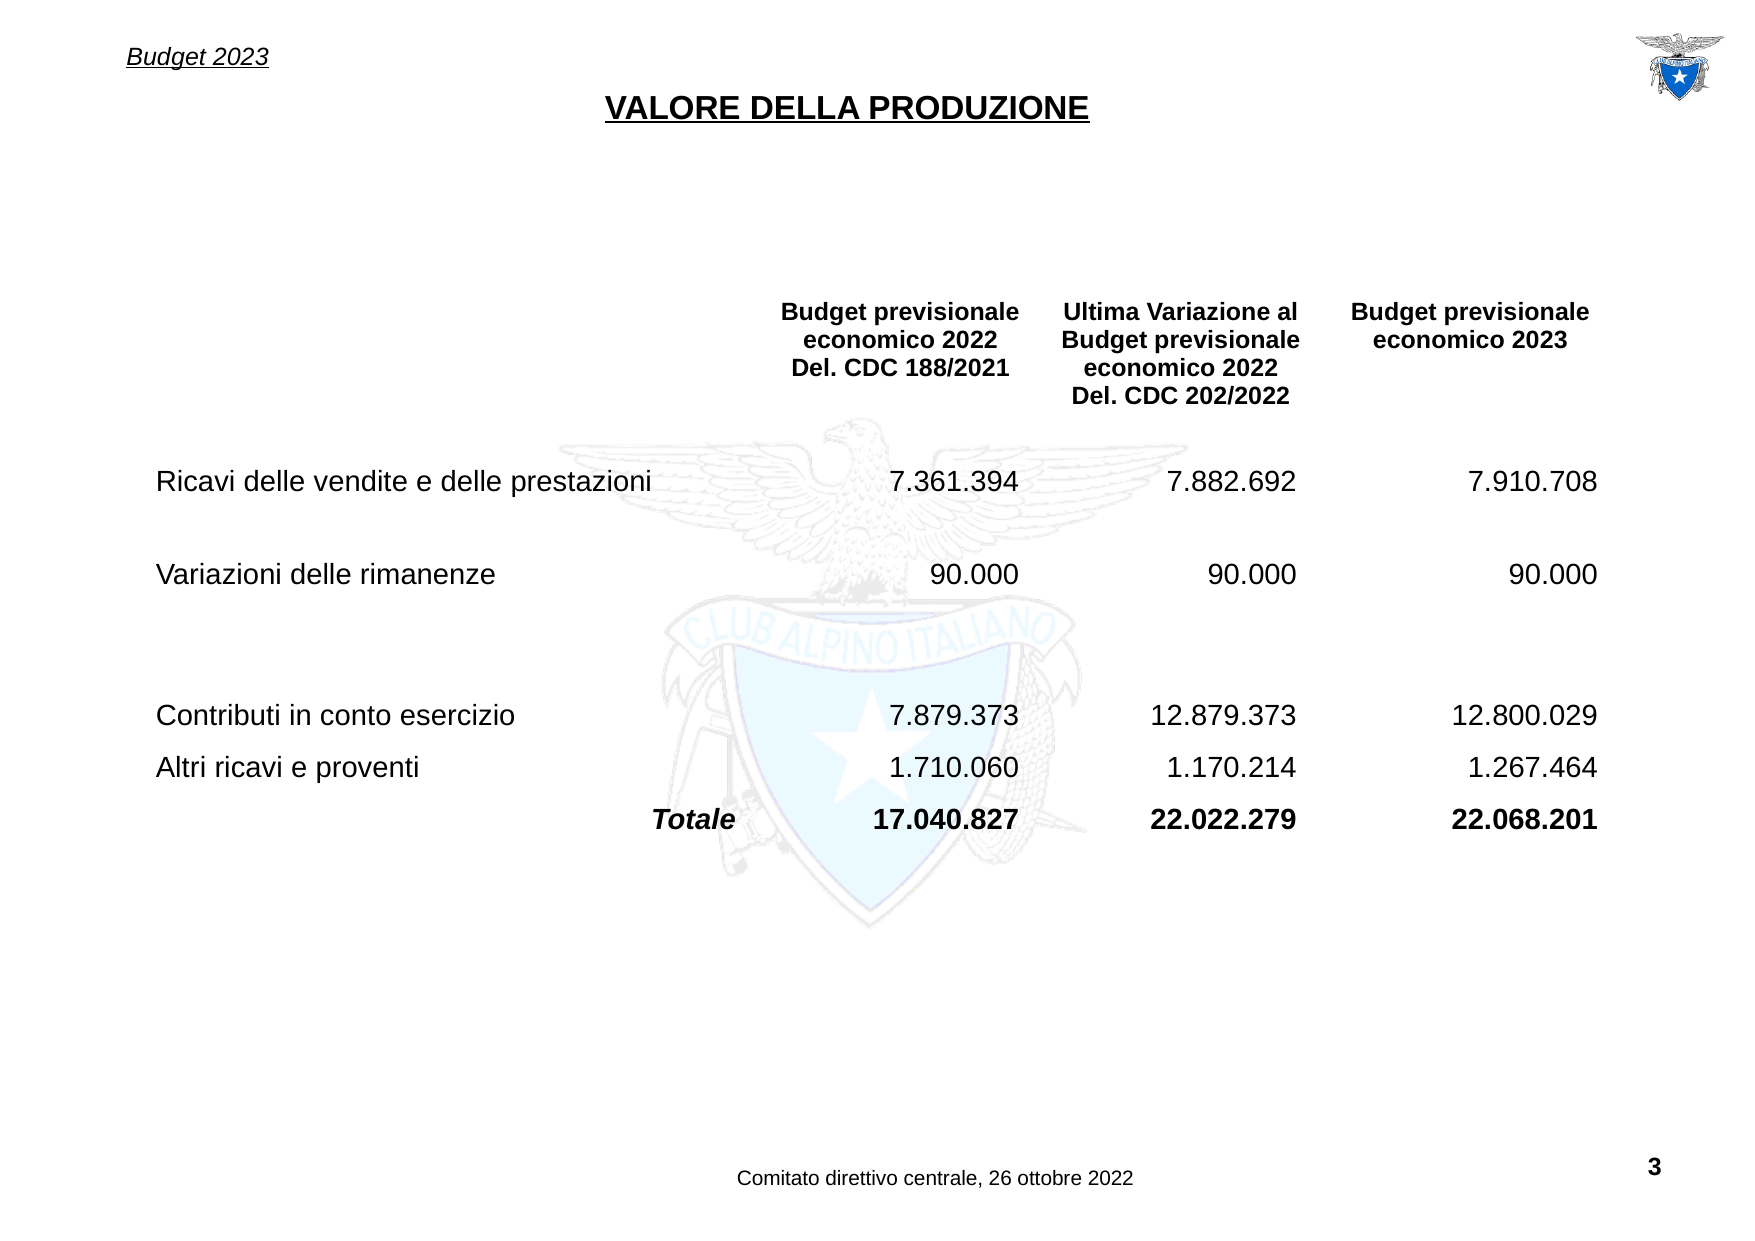

Budget 2023
VALORE DELLA PRODUZIONE
| | Budget previsionale economico 2022 Del. CDC 188/2021 | Ultima Variazione al Budget previsionale economico 2022 Del. CDC 202/2022 | Budget previsionale economico 2023 |
| --- | --- | --- | --- |
| Ricavi delle vendite e delle prestazioni | 7.361.394 | 7.882.692 | 7.910.708 |
| Variazioni delle rimanenze | 90.000 | 90.000 | 90.000 |
| Contributi in conto esercizio | 7.879.373 | 12.879.373 | 12.800.029 |
| Altri ricavi e proventi | 1.710.060 | 1.170.214 | 1.267.464 |
| Totale | 17.040.827 | 22.022.279 | 22.068.201 |
3
Comitato direttivo centrale, 26 ottobre 2022